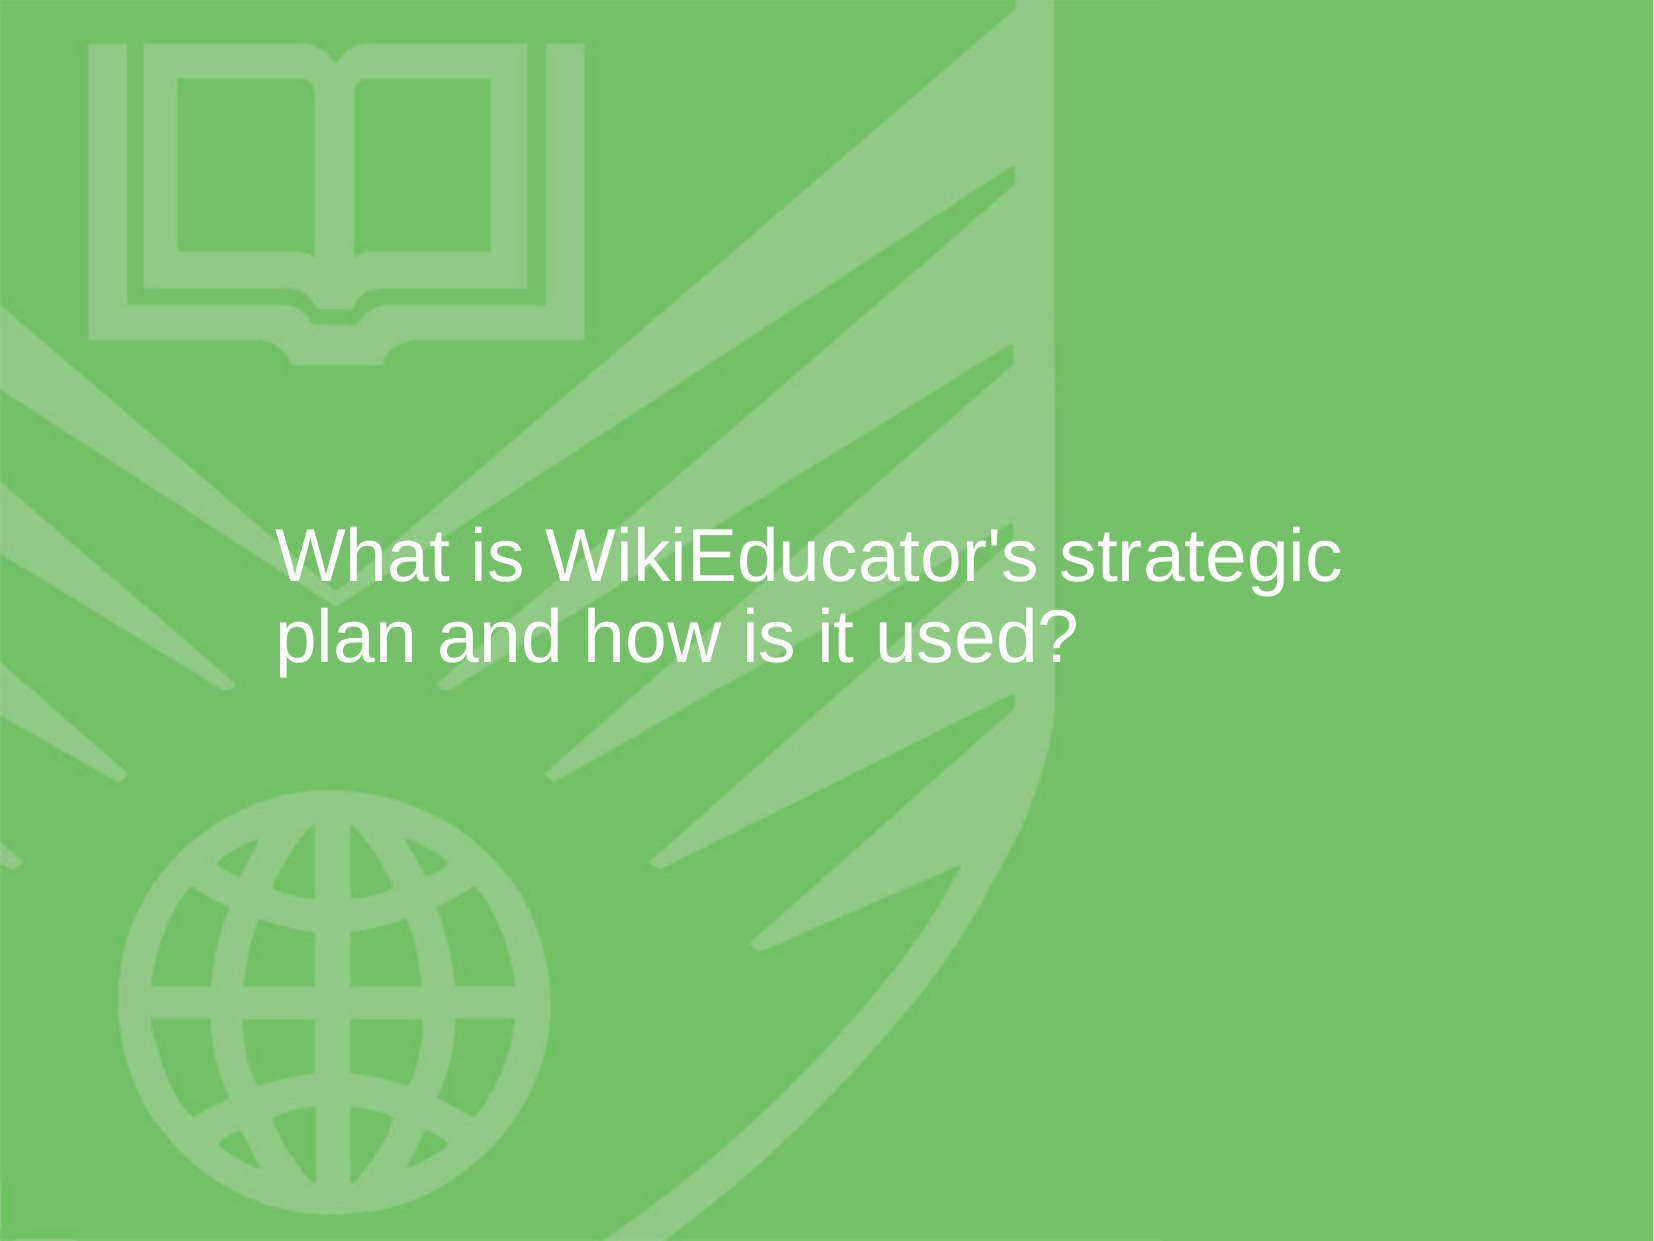

What is WikiEducator's strategic
plan and how is it used?